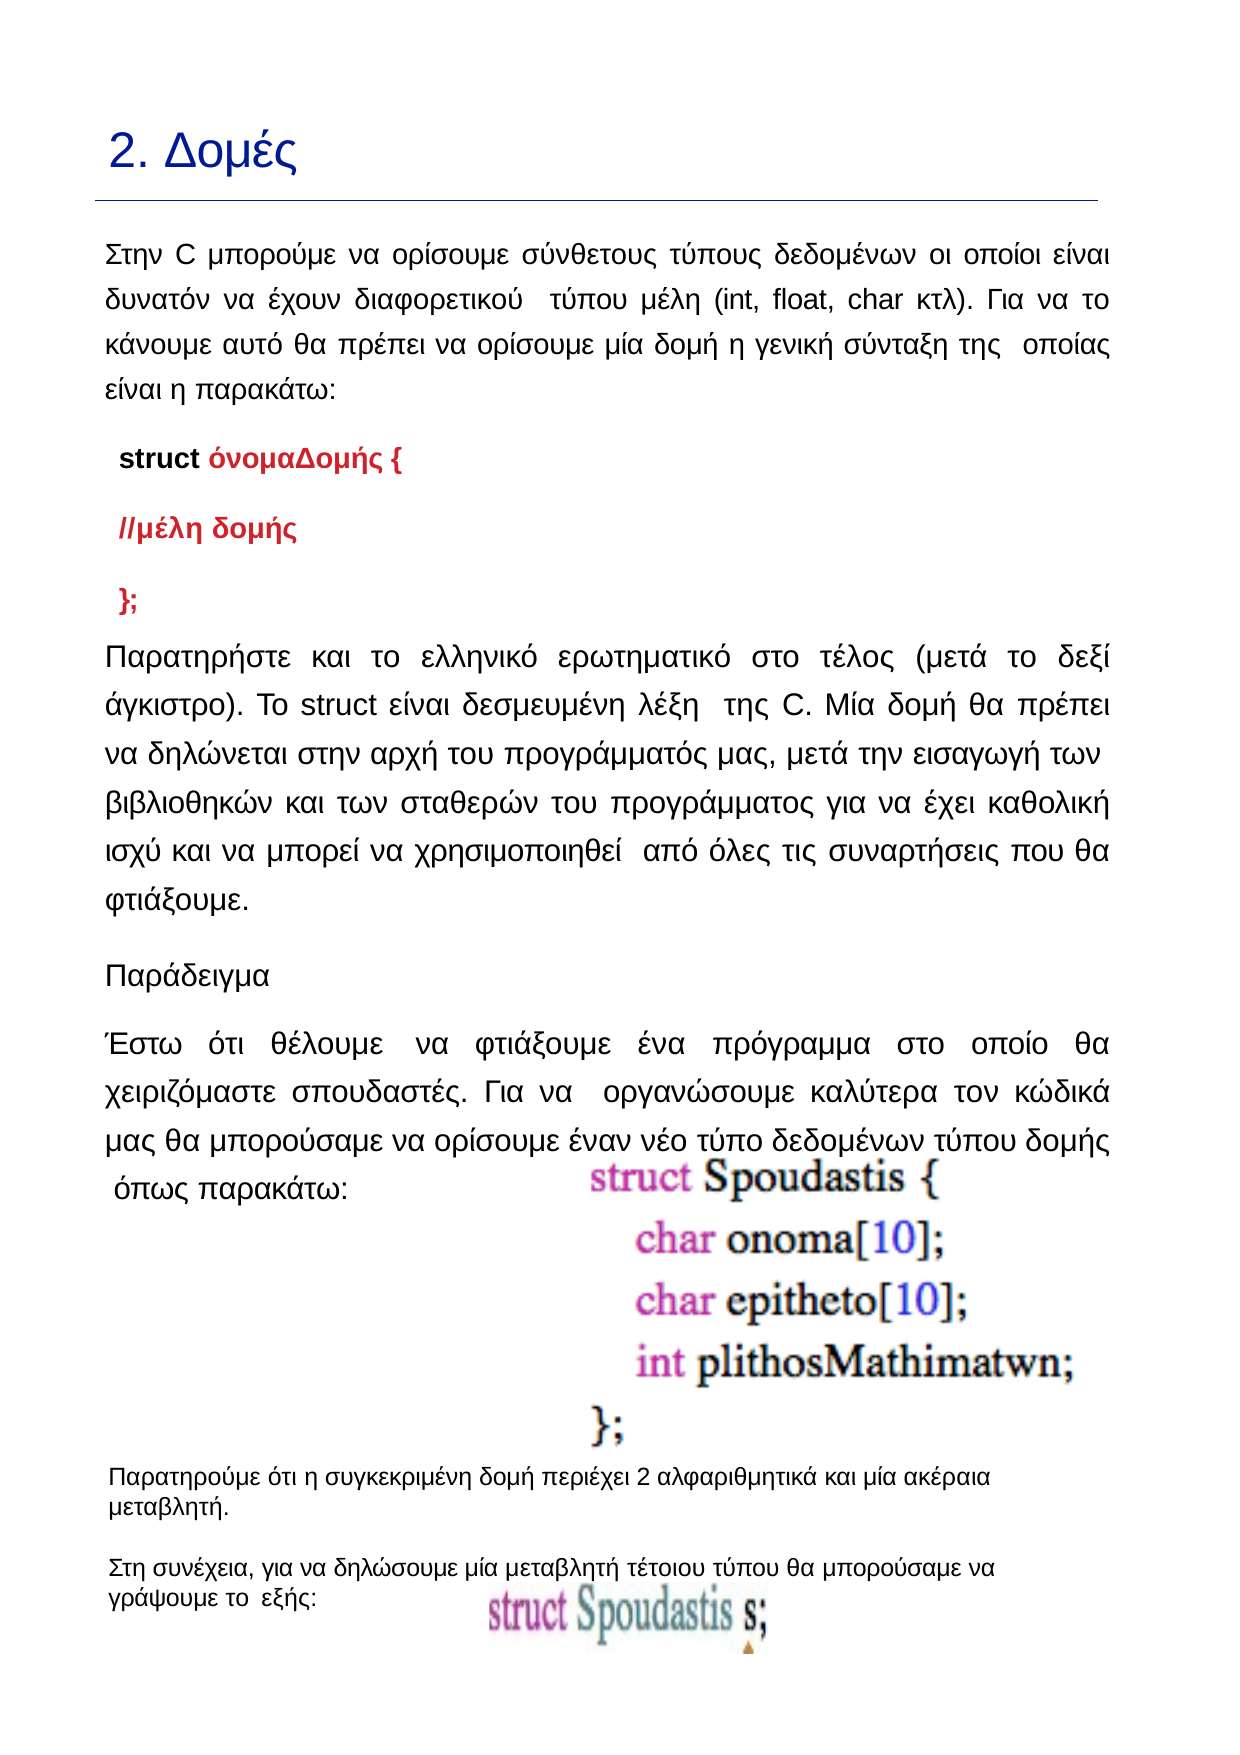

2. Δομές
Στην C μπορούμε να ορίσουμε σύνθετους τύπους δεδομένων οι οποίοι είναι δυνατόν να έχουν διαφορετικού τύπου μέλη (int, float, char κτλ). Για να το κάνουμε αυτό θα πρέπει να ορίσουμε μία δομή η γενική σύνταξη της οποίας είναι η παρακάτω:
struct όνομαΔομής {
//μέλη δομής
};
Παρατηρήστε και το ελληνικό ερωτηματικό στο τέλος (μετά το δεξί άγκιστρο). Το struct είναι δεσμευμένη λέξη της C. Μία δομή θα πρέπει να δηλώνεται στην αρχή του προγράμματός μας, μετά την εισαγωγή των βιβλιοθηκών και των σταθερών του προγράμματος για να έχει καθολική ισχύ και να μπορεί να χρησιμοποιηθεί από όλες τις συναρτήσεις που θα φτιάξουμε.
Παράδειγμα
Έστω ότι θέλουμε να φτιάξουμε ένα πρόγραμμα στο οποίο θα χειριζόμαστε σπουδαστές. Για να οργανώσουμε καλύτερα τον κώδικά μας θα μπορούσαμε να ορίσουμε έναν νέο τύπο δεδομένων τύπου δομής όπως παρακάτω:
Παρατηρούμε ότι η συγκεκριμένη δομή περιέχει 2 αλφαριθμητικά και μία ακέραια μεταβλητή.
Στη συνέχεια, για να δηλώσουμε μία μεταβλητή τέτοιου τύπου θα μπορούσαμε να γράψουμε το εξής: